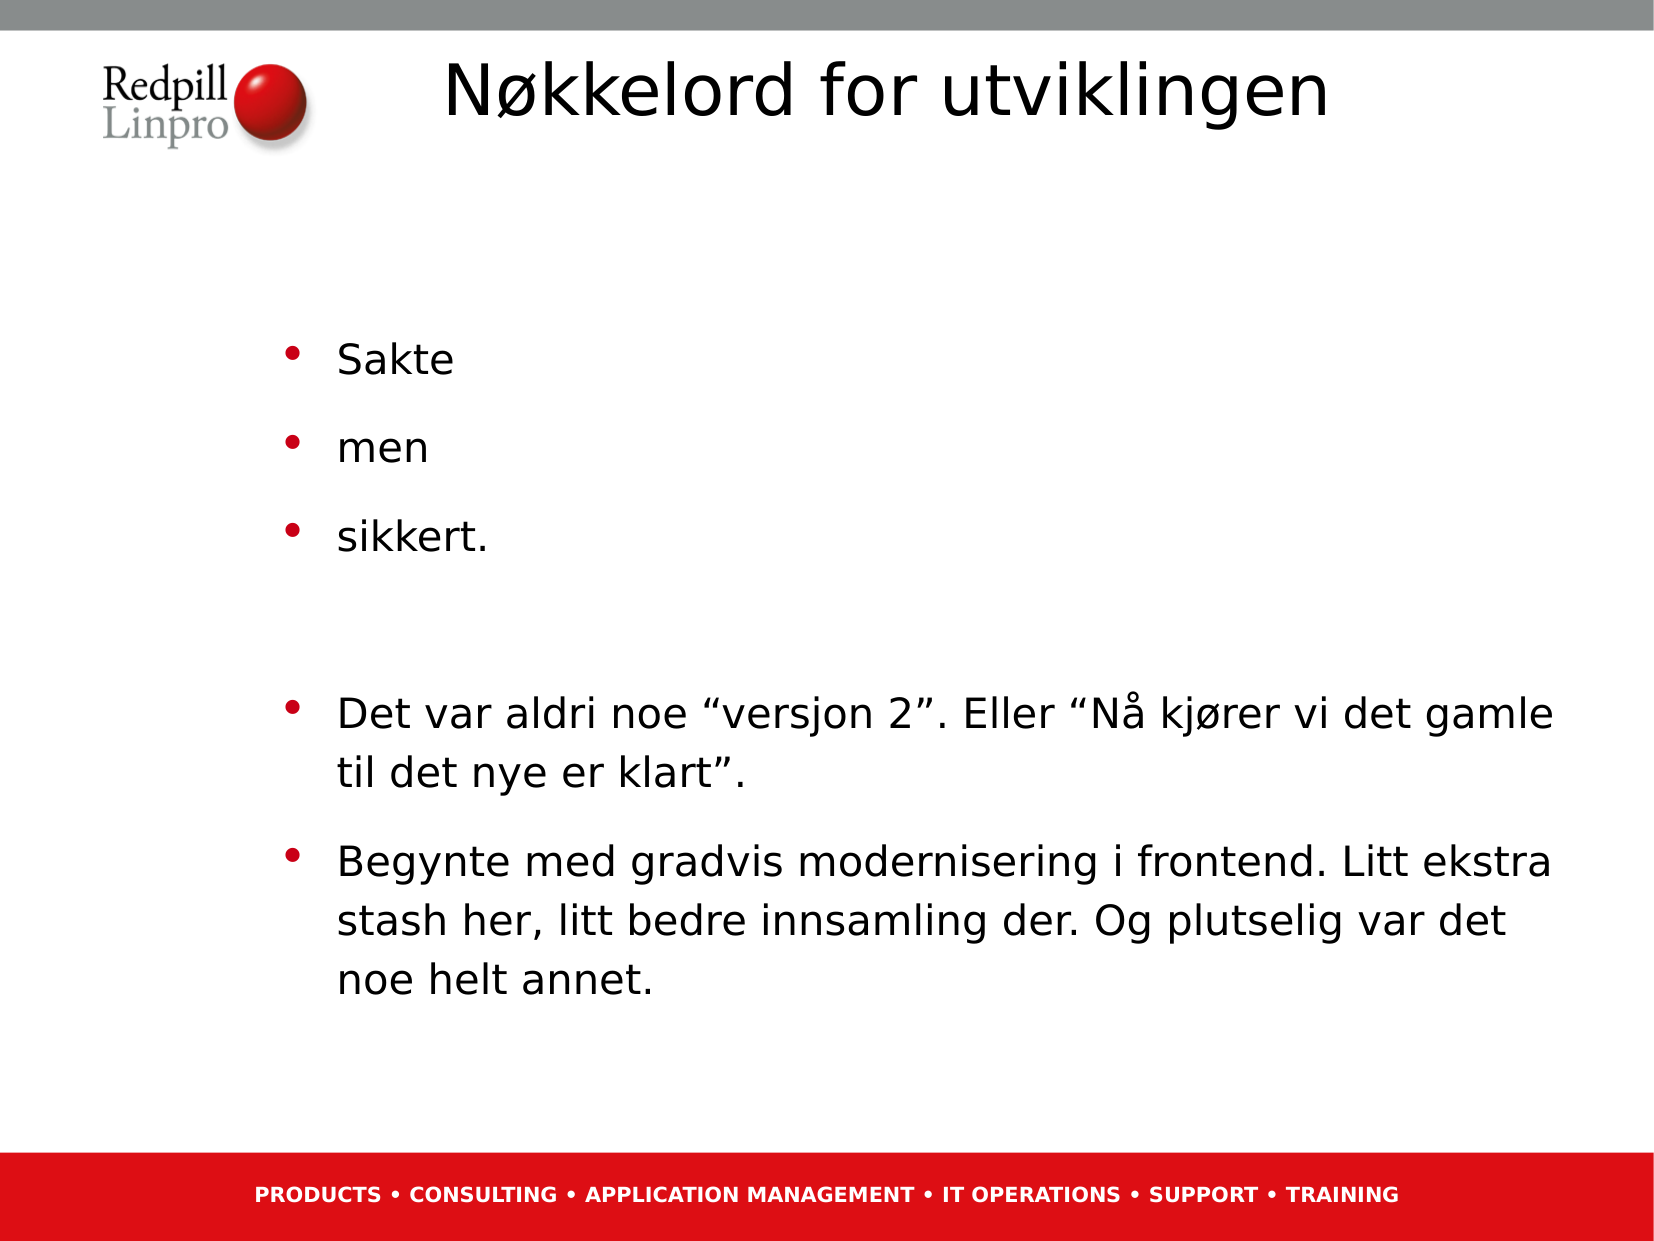

# Nøkkelord for utviklingen
Sakte
men
sikkert.
Det var aldri noe “versjon 2”. Eller “Nå kjører vi det gamle til det nye er klart”.
Begynte med gradvis modernisering i frontend. Litt ekstra stash her, litt bedre innsamling der. Og plutselig var det noe helt annet.